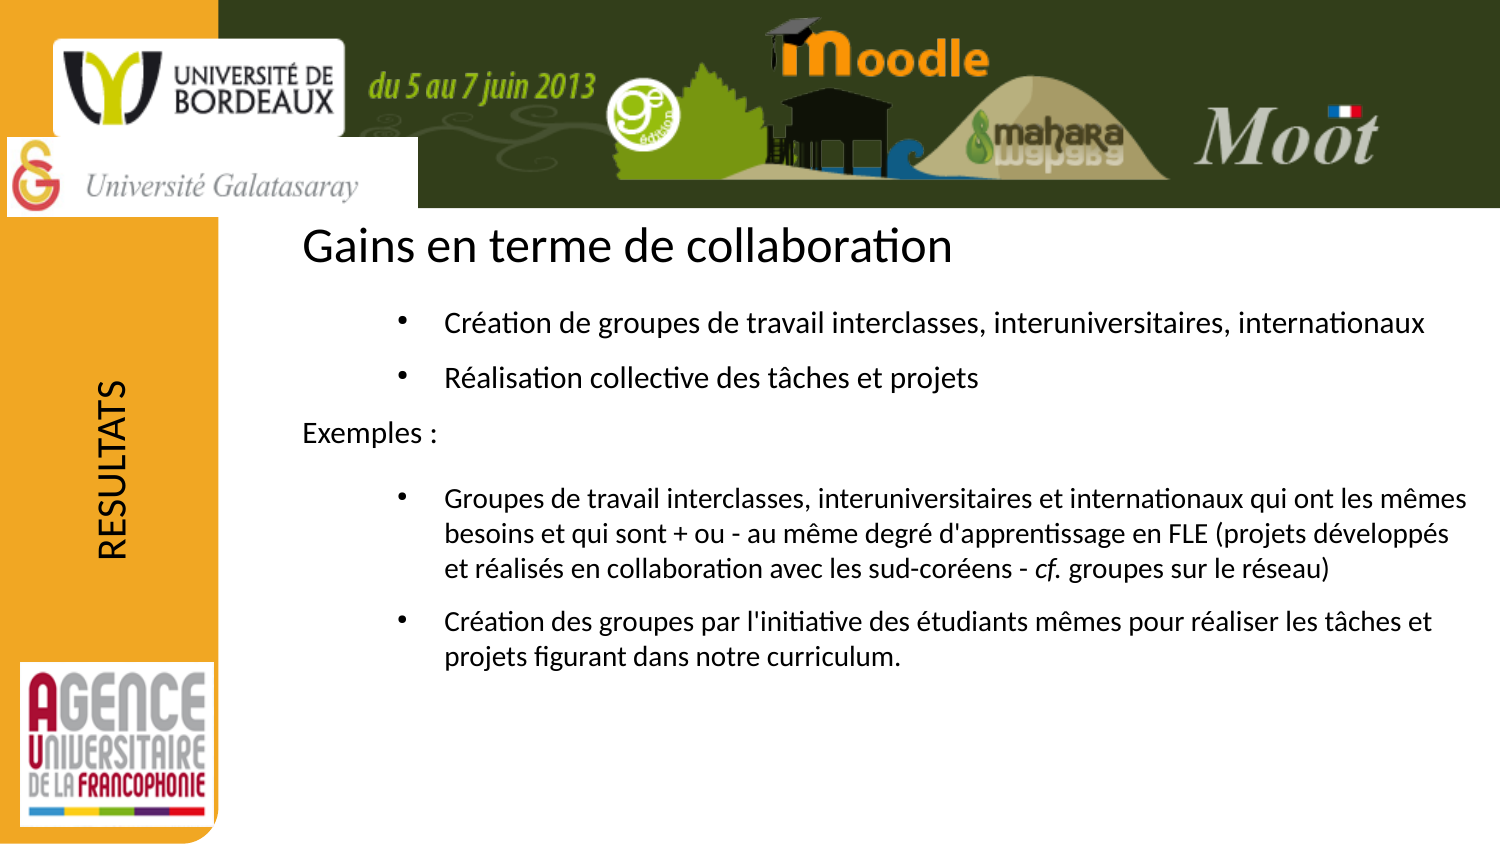

# Gains en terme de collaboration
Création de groupes de travail interclasses, interuniversitaires, internationaux
Réalisation collective des tâches et projets
Exemples :
Groupes de travail interclasses, interuniversitaires et internationaux qui ont les mêmes besoins et qui sont + ou - au même degré d'apprentissage en FLE (projets développés et réalisés en collaboration avec les sud-coréens - cf. groupes sur le réseau)
Création des groupes par l'initiative des étudiants mêmes pour réaliser les tâches et projets figurant dans notre curriculum.
RESULTATS